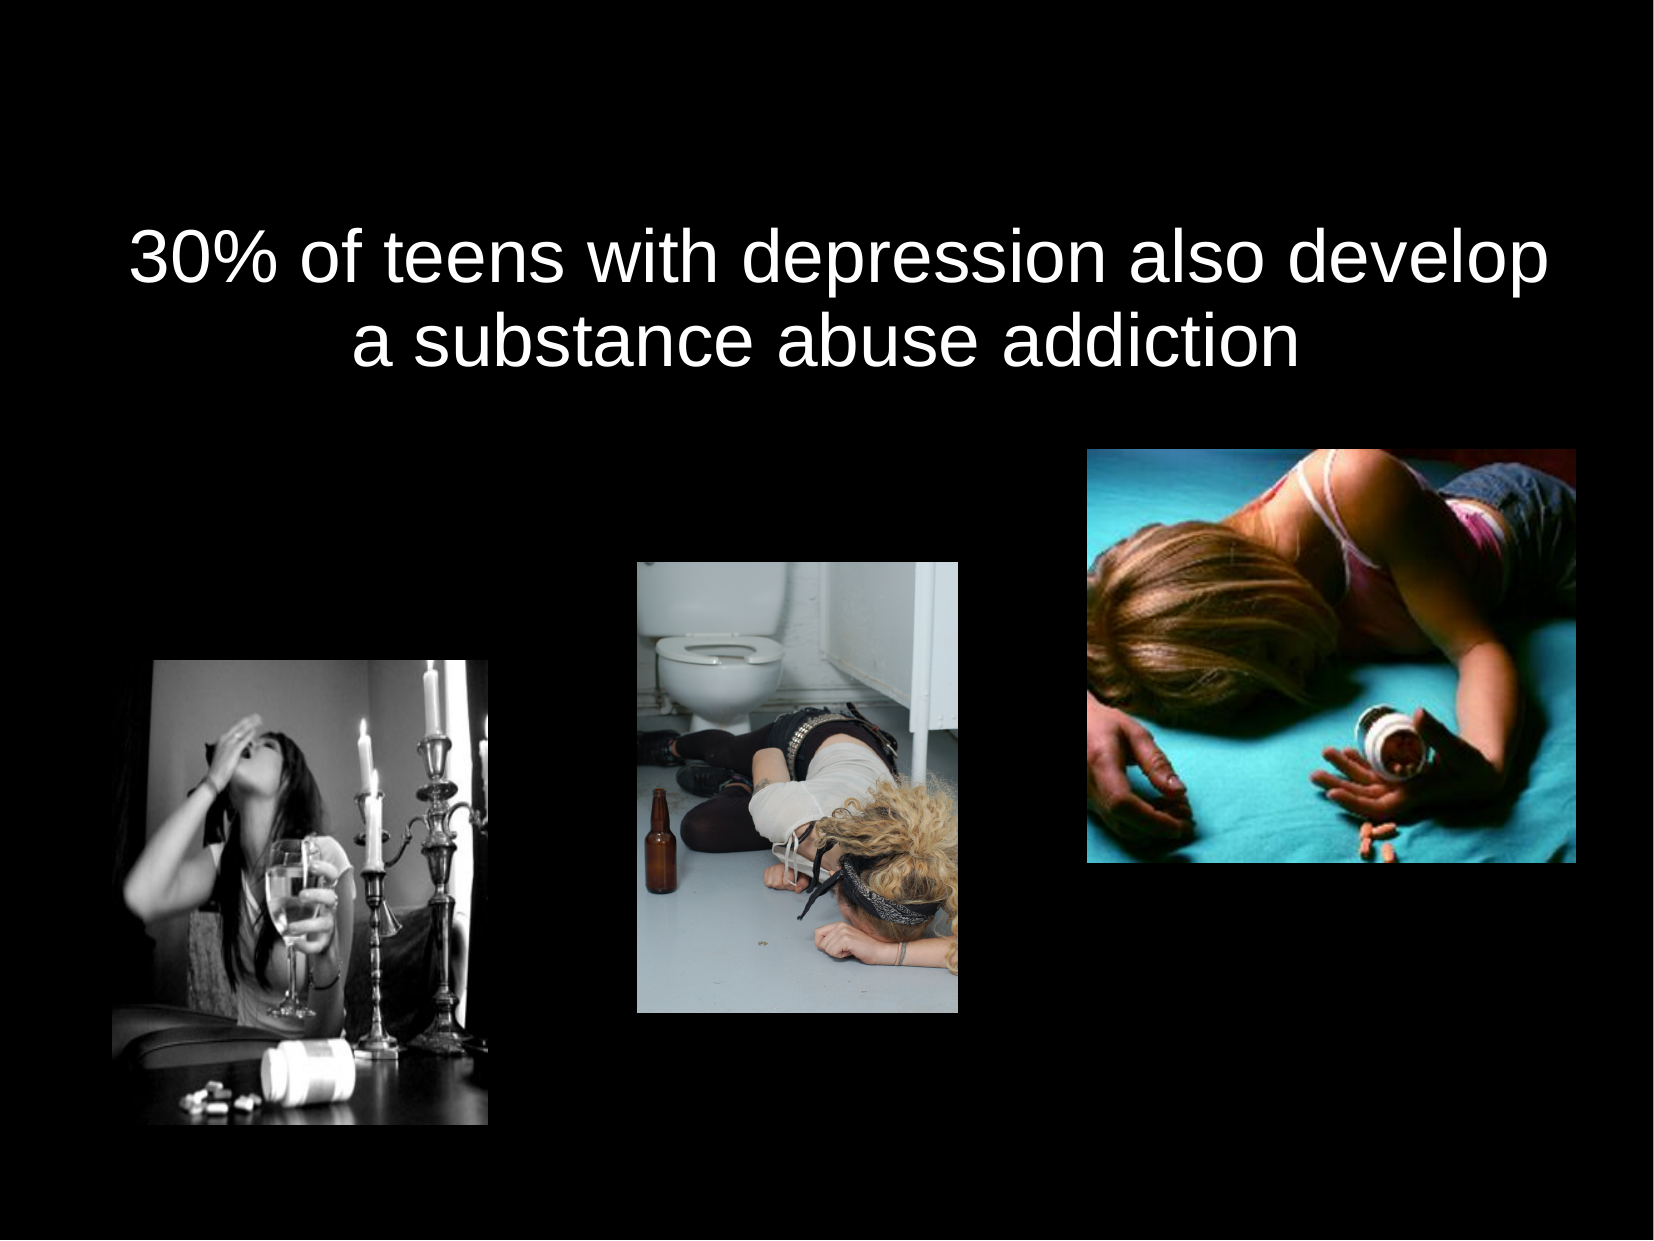

# 30% of teens with depression also develop a substance abuse addiction